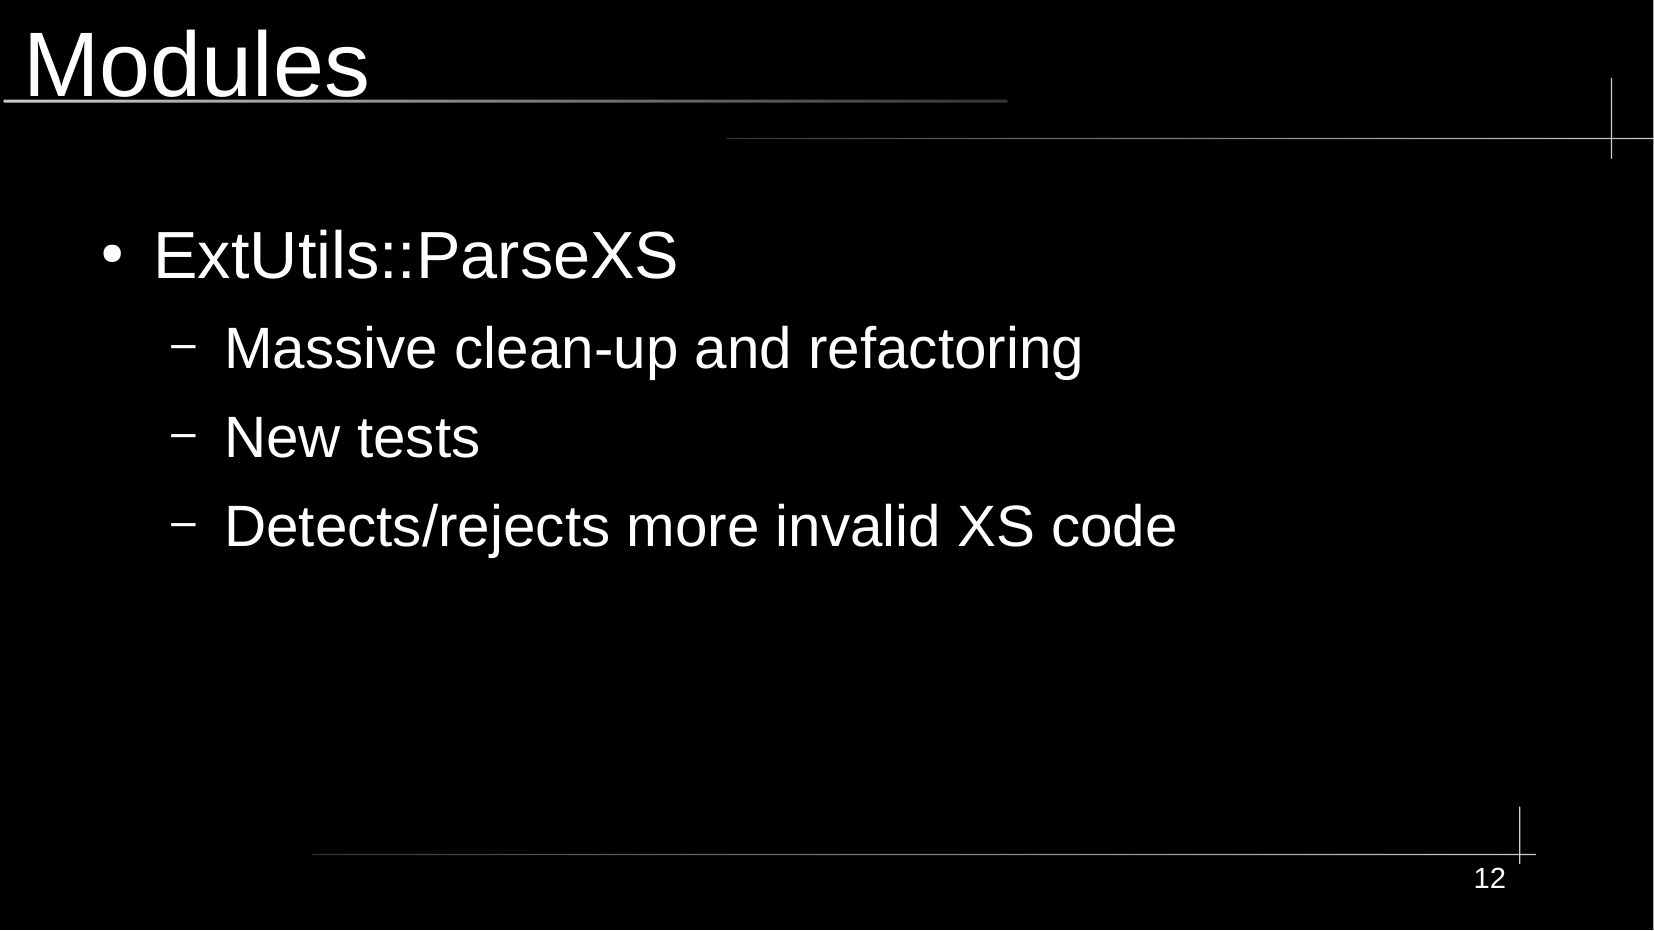

# Modules
ExtUtils::ParseXS
Massive clean-up and refactoring
New tests
Detects/rejects more invalid XS code
12